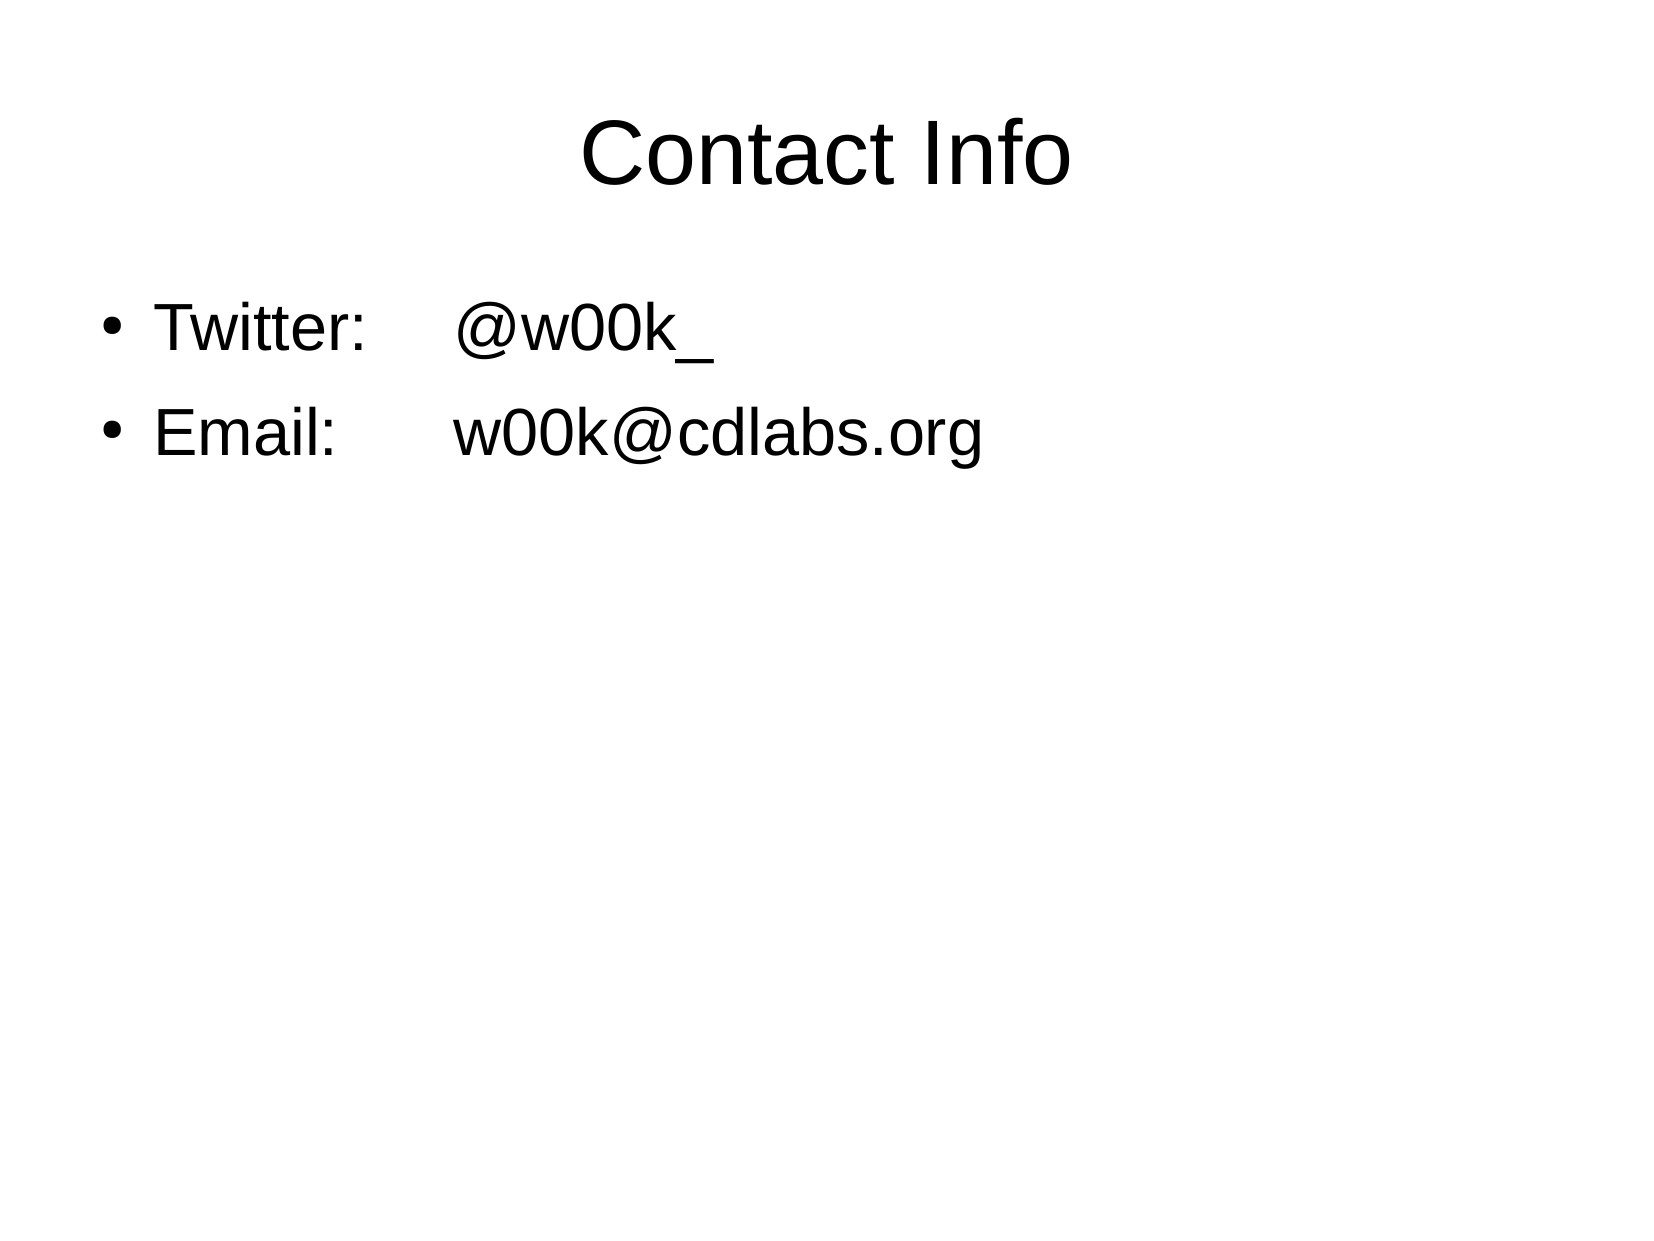

# Contact Info
Twitter:		@w00k_
Email:		w00k@cdlabs.org